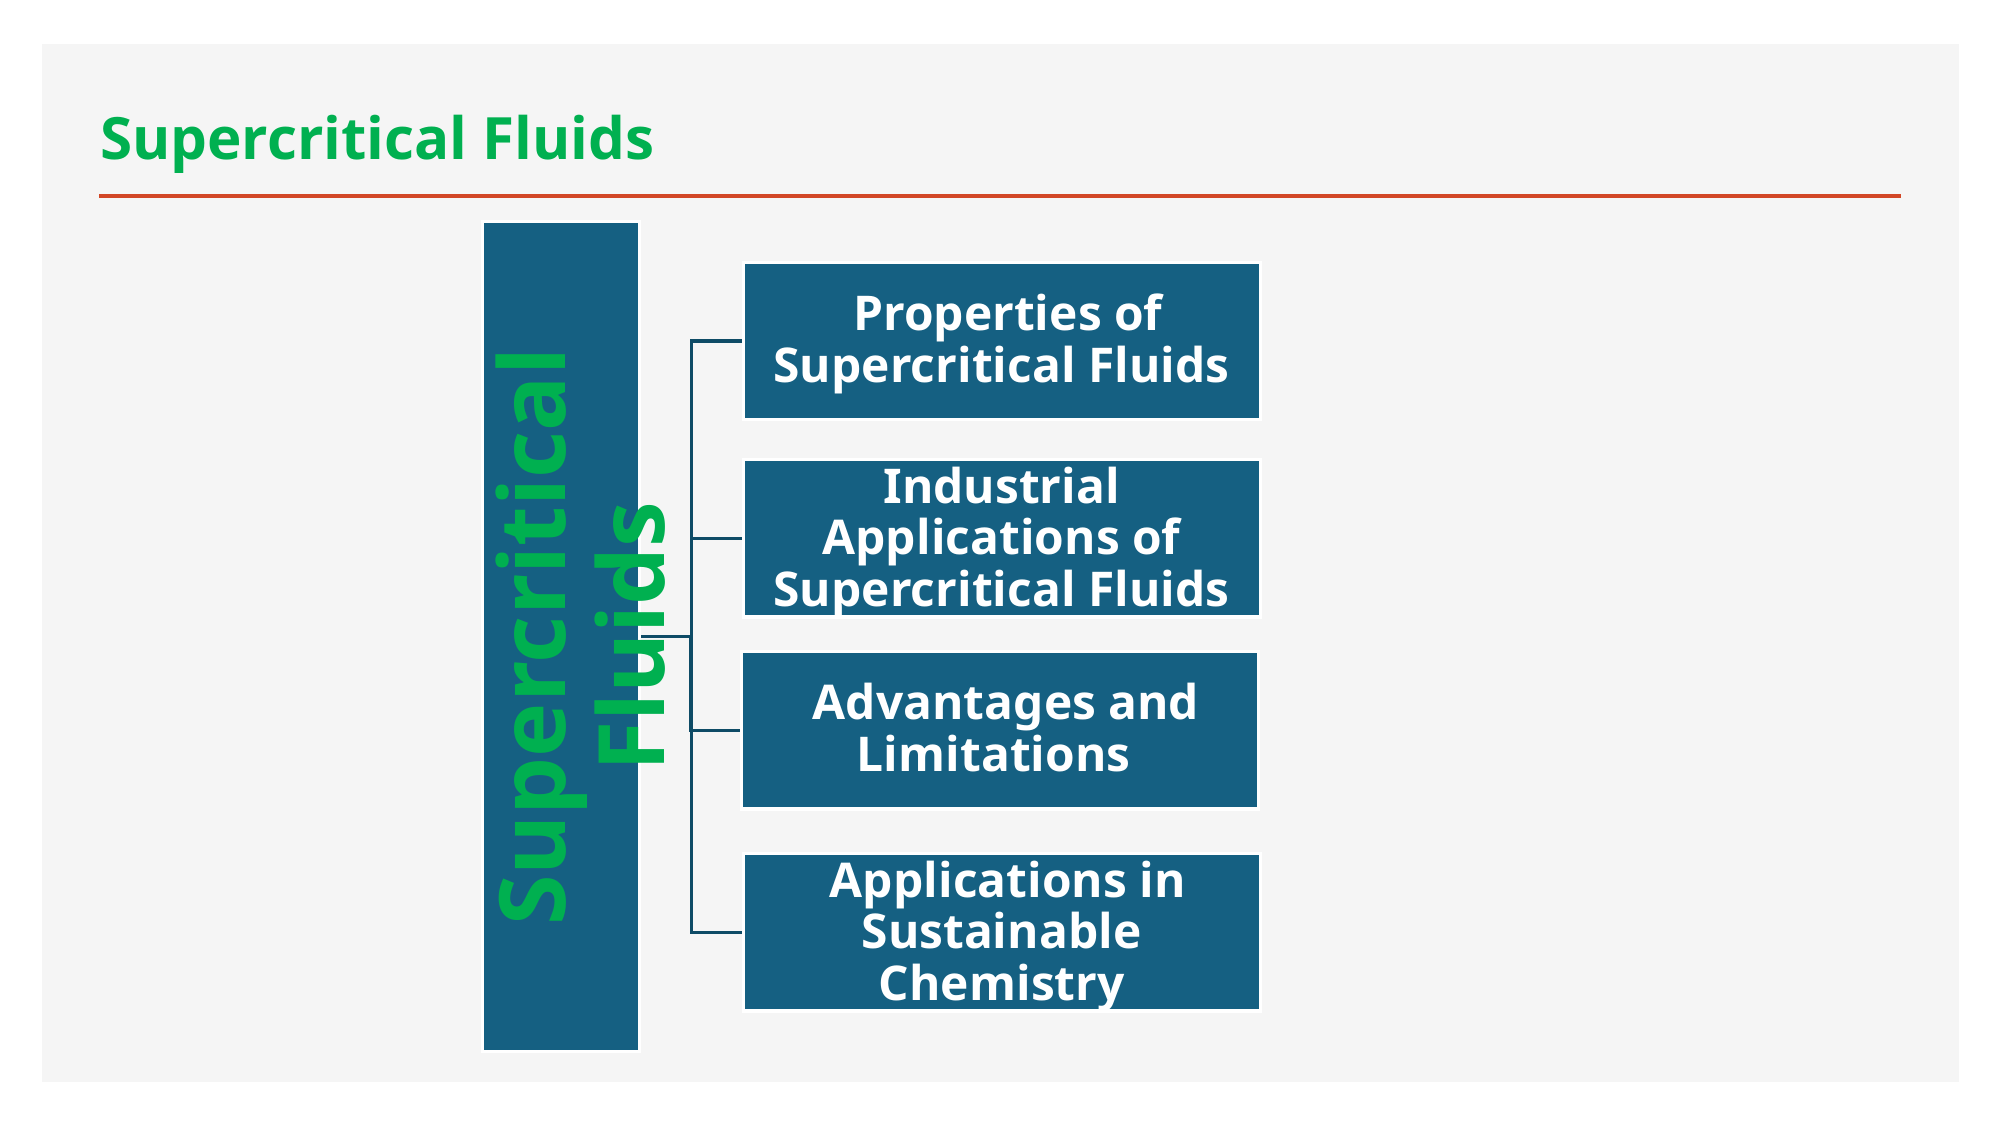

# Supercritical Fluids
 Properties of Supercritical Fluids
Industrial Applications of Supercritical Fluids
Supercritical Fluids
 Advantages and Limitations
 Applications in Sustainable Chemistry